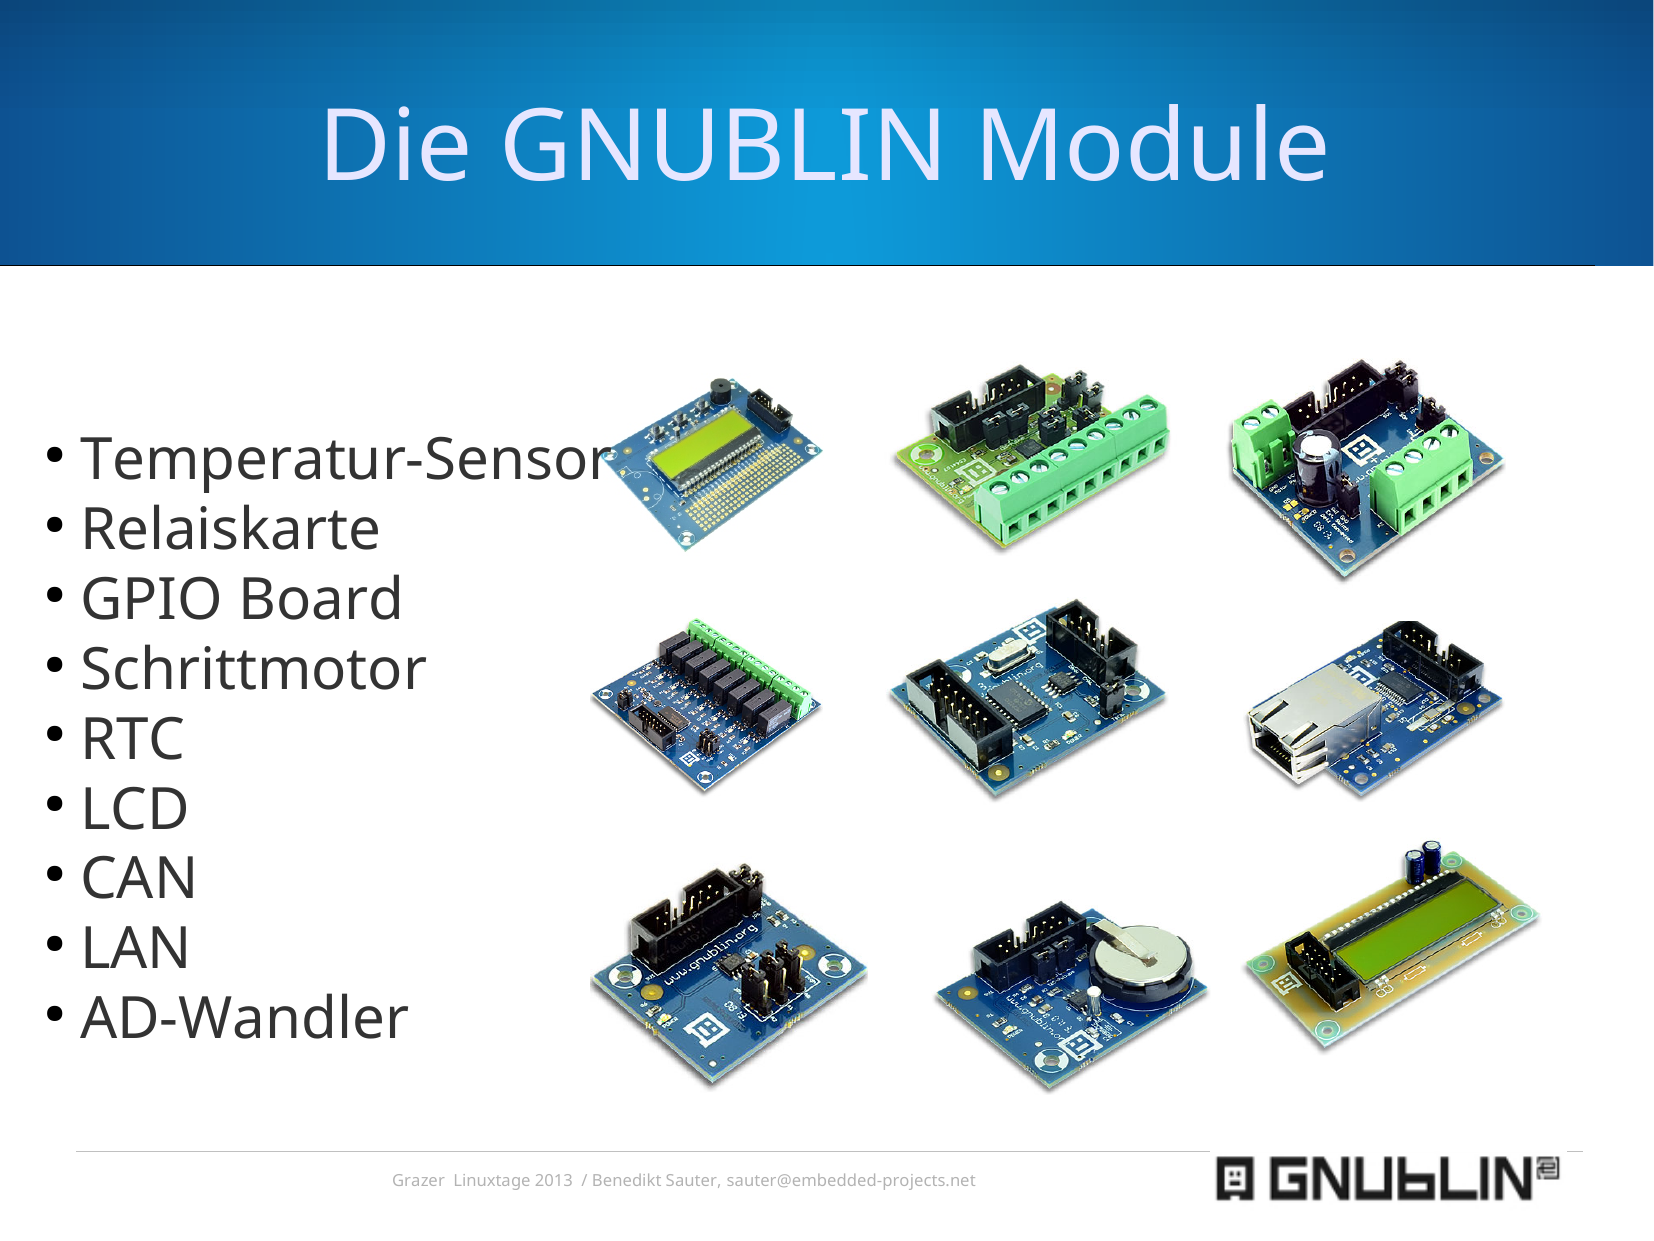

# Die GNUBLIN Module
 Temperatur-Sensor
 Relaiskarte
 GPIO Board
 Schrittmotor
 RTC
 LCD
 CAN
 LAN
 AD-Wandler